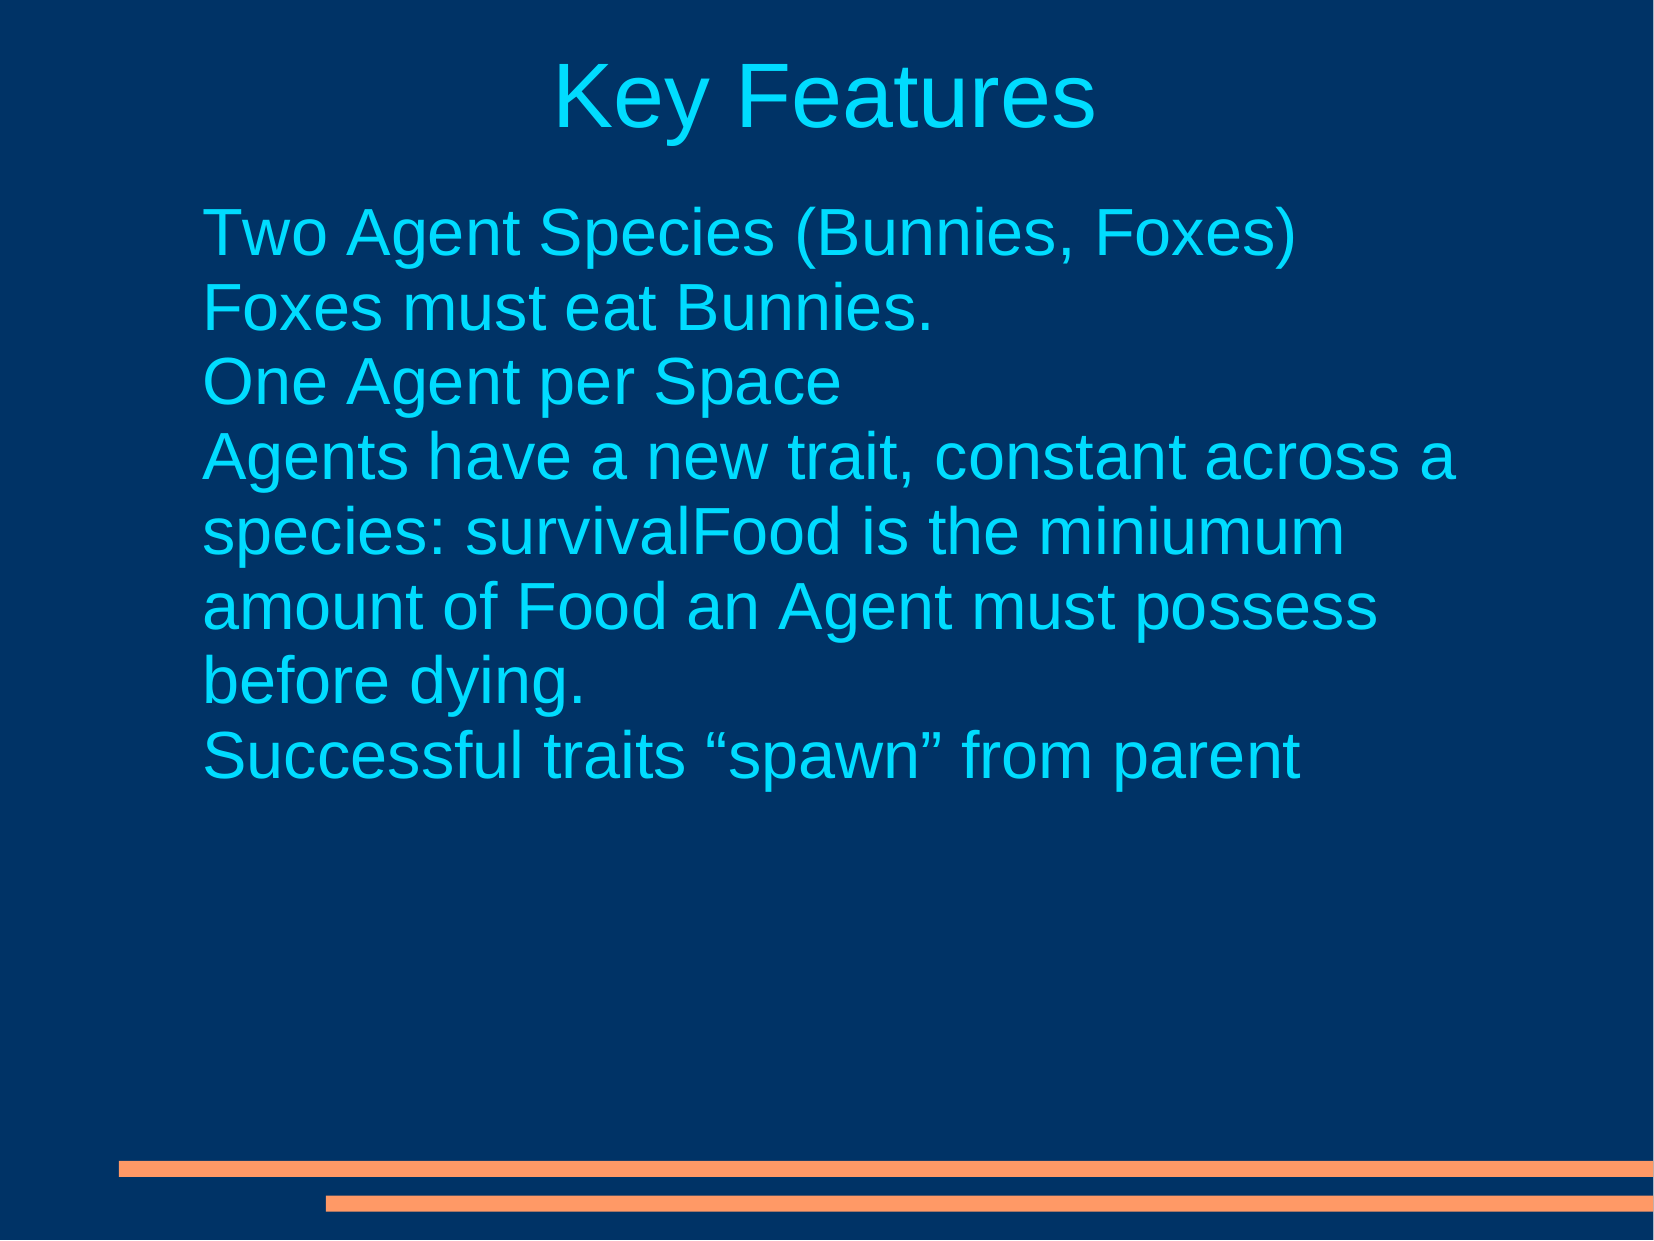

Key Features
Two Agent Species (Bunnies, Foxes)
Foxes must eat Bunnies.
One Agent per Space
Agents have a new trait, constant across a species: survivalFood is the miniumum amount of Food an Agent must possess before dying.
Successful traits “spawn” from parent